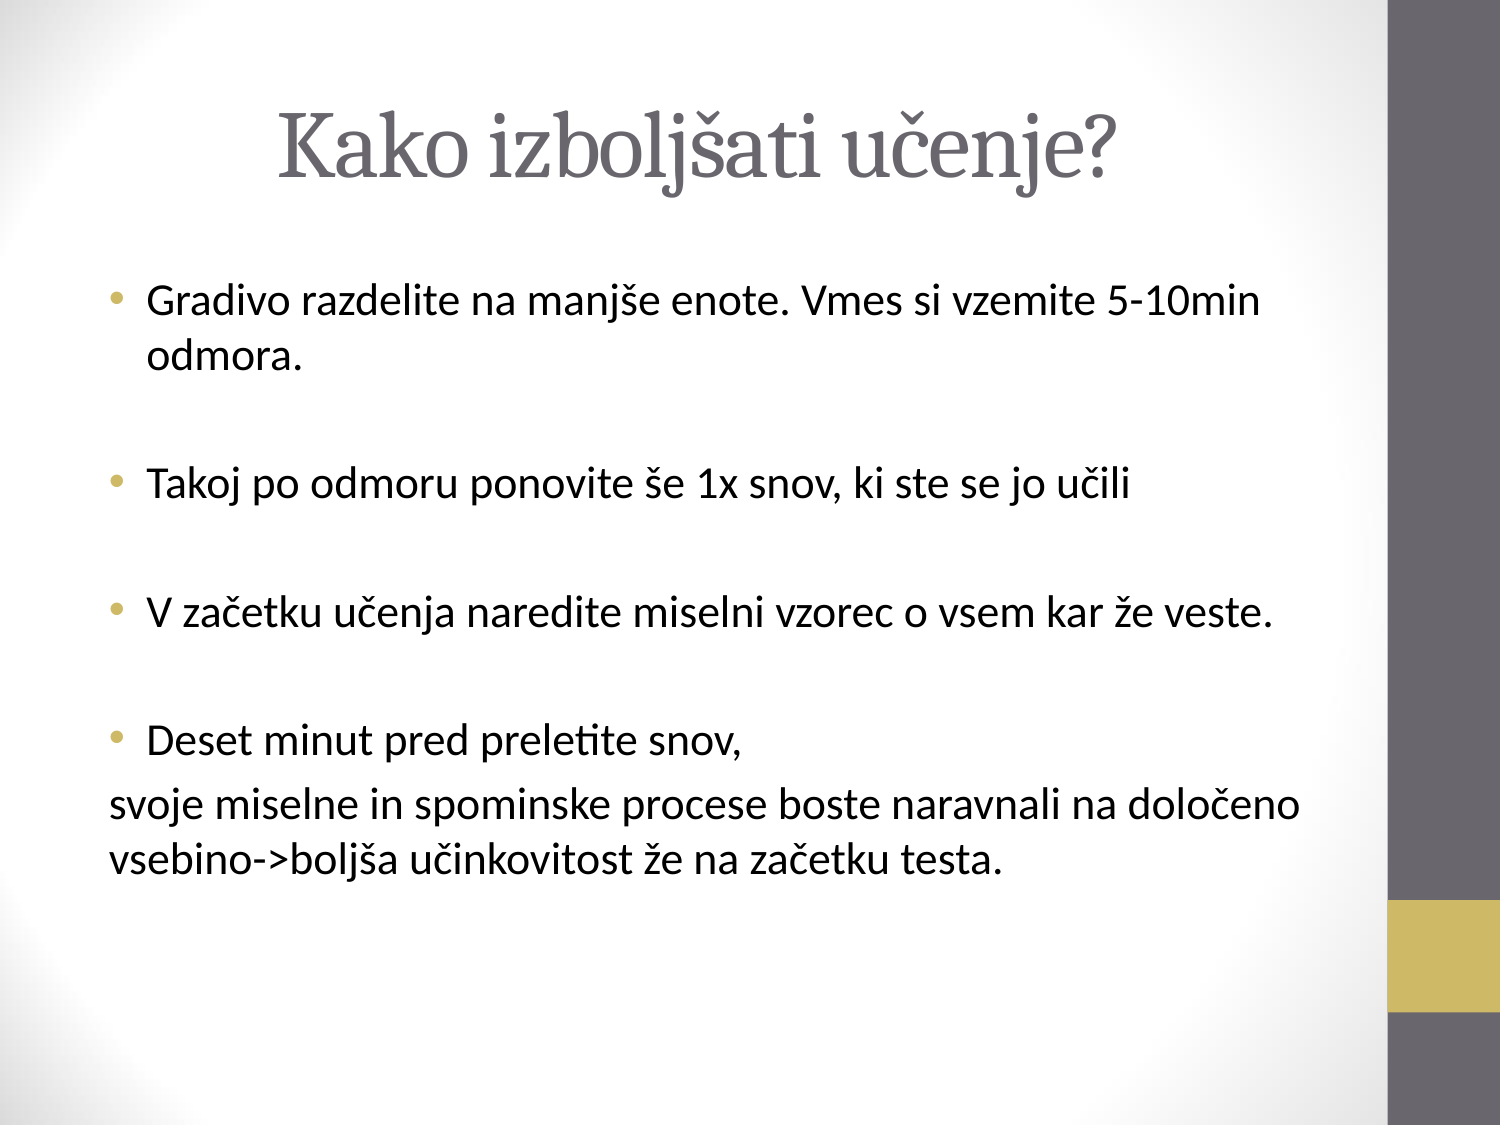

# Kako izboljšati učenje?
Gradivo razdelite na manjše enote. Vmes si vzemite 5-10min odmora.
Takoj po odmoru ponovite še 1x snov, ki ste se jo učili
V začetku učenja naredite miselni vzorec o vsem kar že veste.
Deset minut pred preletite snov,
svoje miselne in spominske procese boste naravnali na določeno vsebino->boljša učinkovitost že na začetku testa.